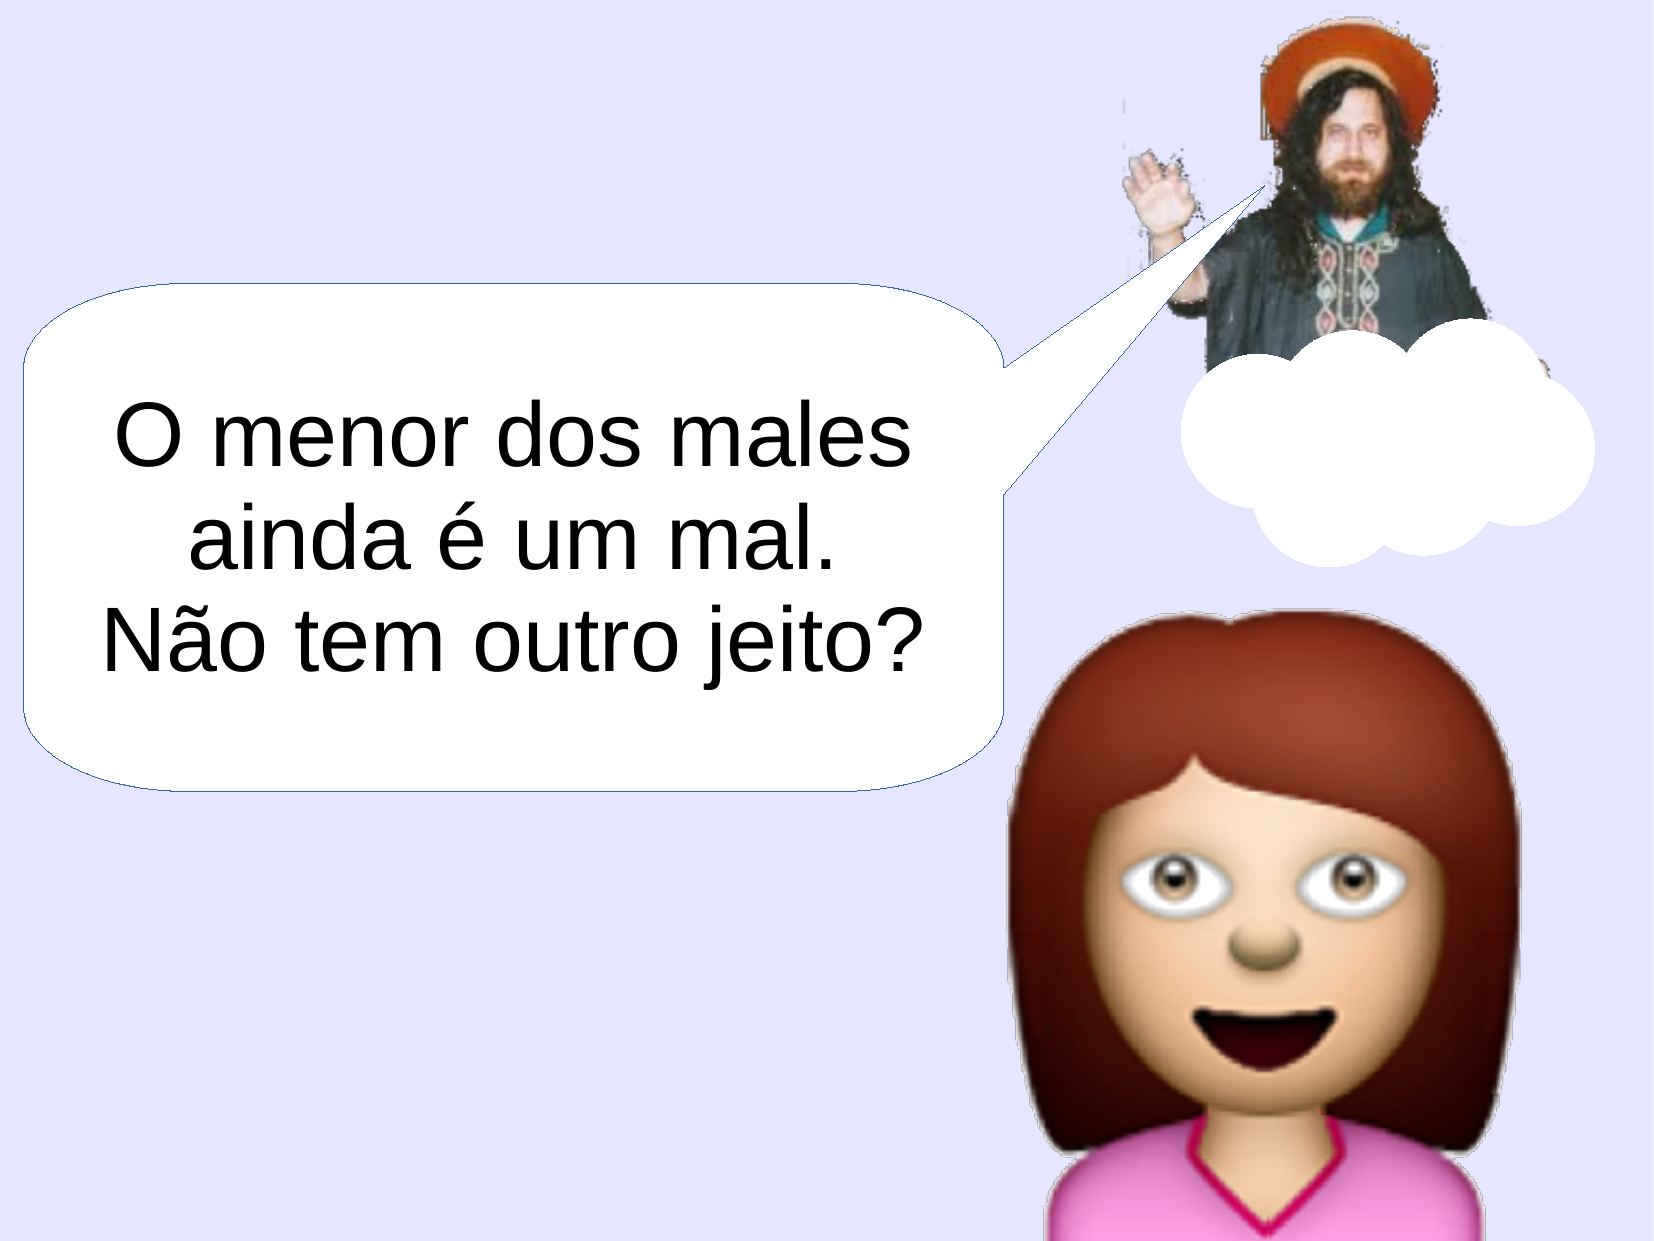

O menor dos males
ainda é um mal.
Não tem outro jeito?